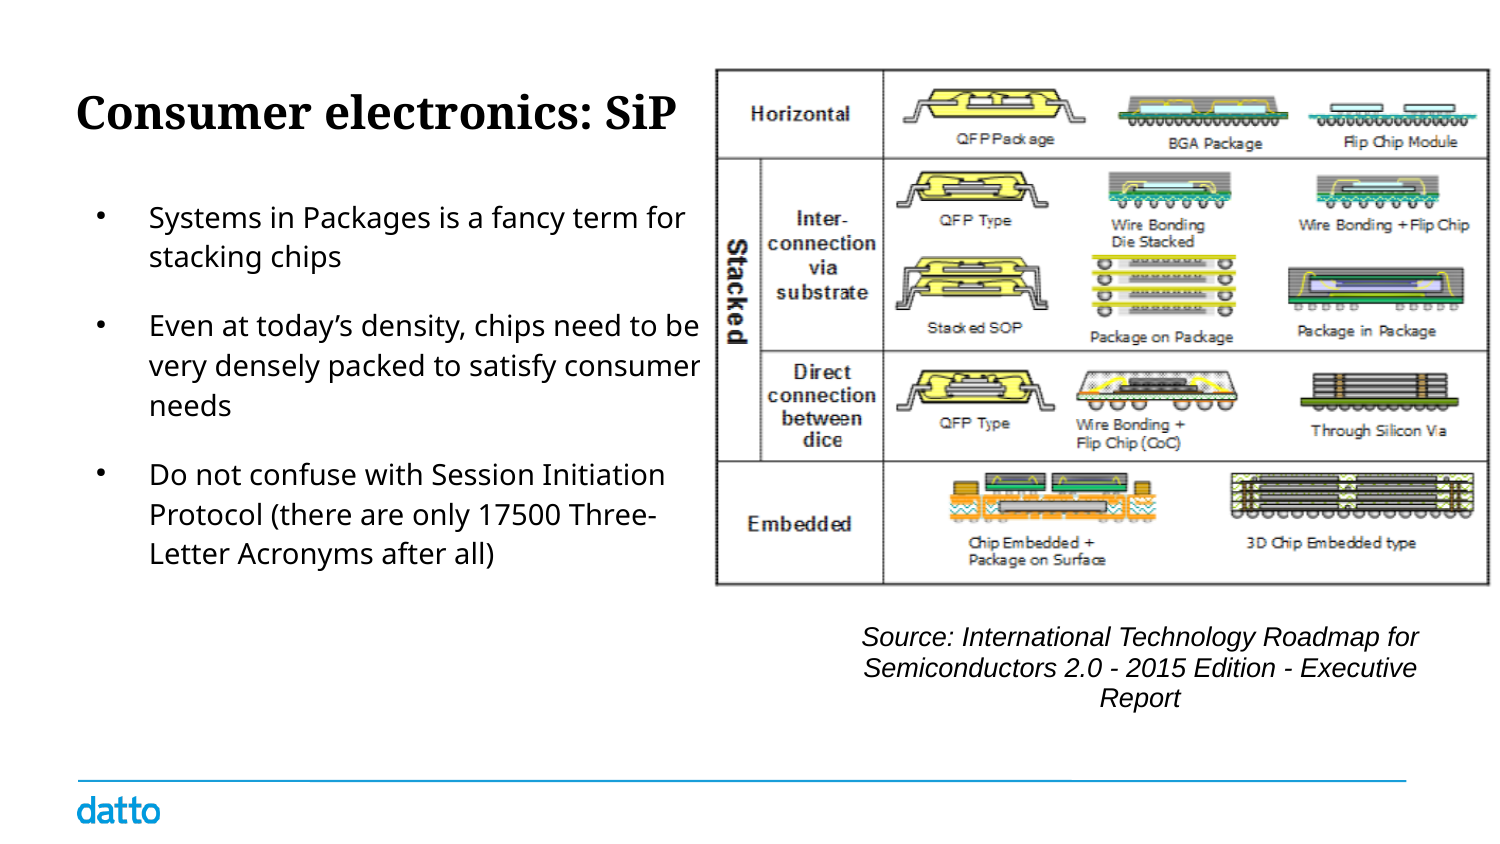

# Consumer electronics: SiP
Systems in Packages is a fancy term for stacking chips
Even at today’s density, chips need to be very densely packed to satisfy consumer needs
Do not confuse with Session Initiation Protocol (there are only 17500 Three-Letter Acronyms after all)
Source: International Technology Roadmap for Semiconductors 2.0 - 2015 Edition - Executive Report